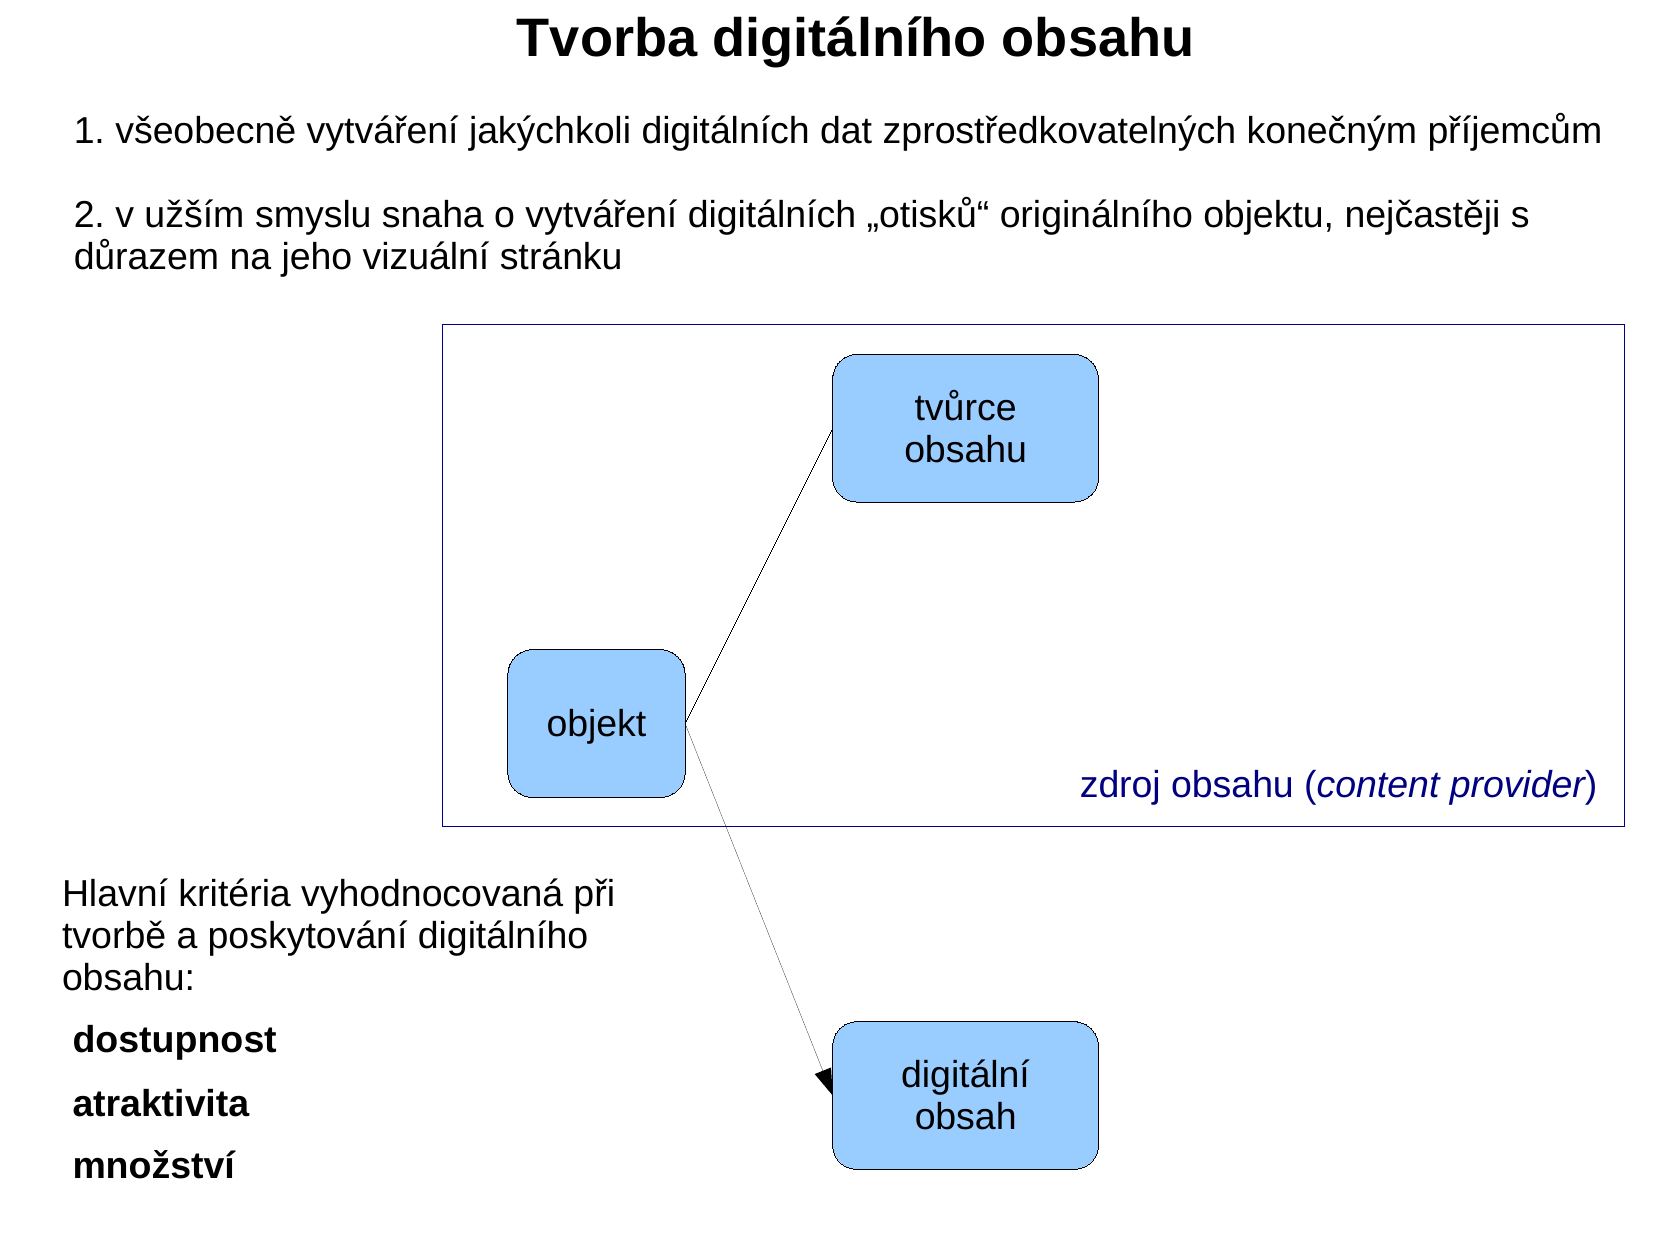

Tvorba digitálního obsahu
1. všeobecně vytváření jakýchkoli digitálních dat zprostředkovatelných konečným příjemcům
2. v užším smyslu snaha o vytváření digitálních „otisků“ originálního objektu, nejčastěji s důrazem na jeho vizuální stránku
tvůrce
obsahu
objekt
zdroj obsahu (content provider)
Hlavní kritéria vyhodnocovaná při tvorbě a poskytování digitálního obsahu:
 dostupnost
 atraktivita
 množství
digitální
obsah